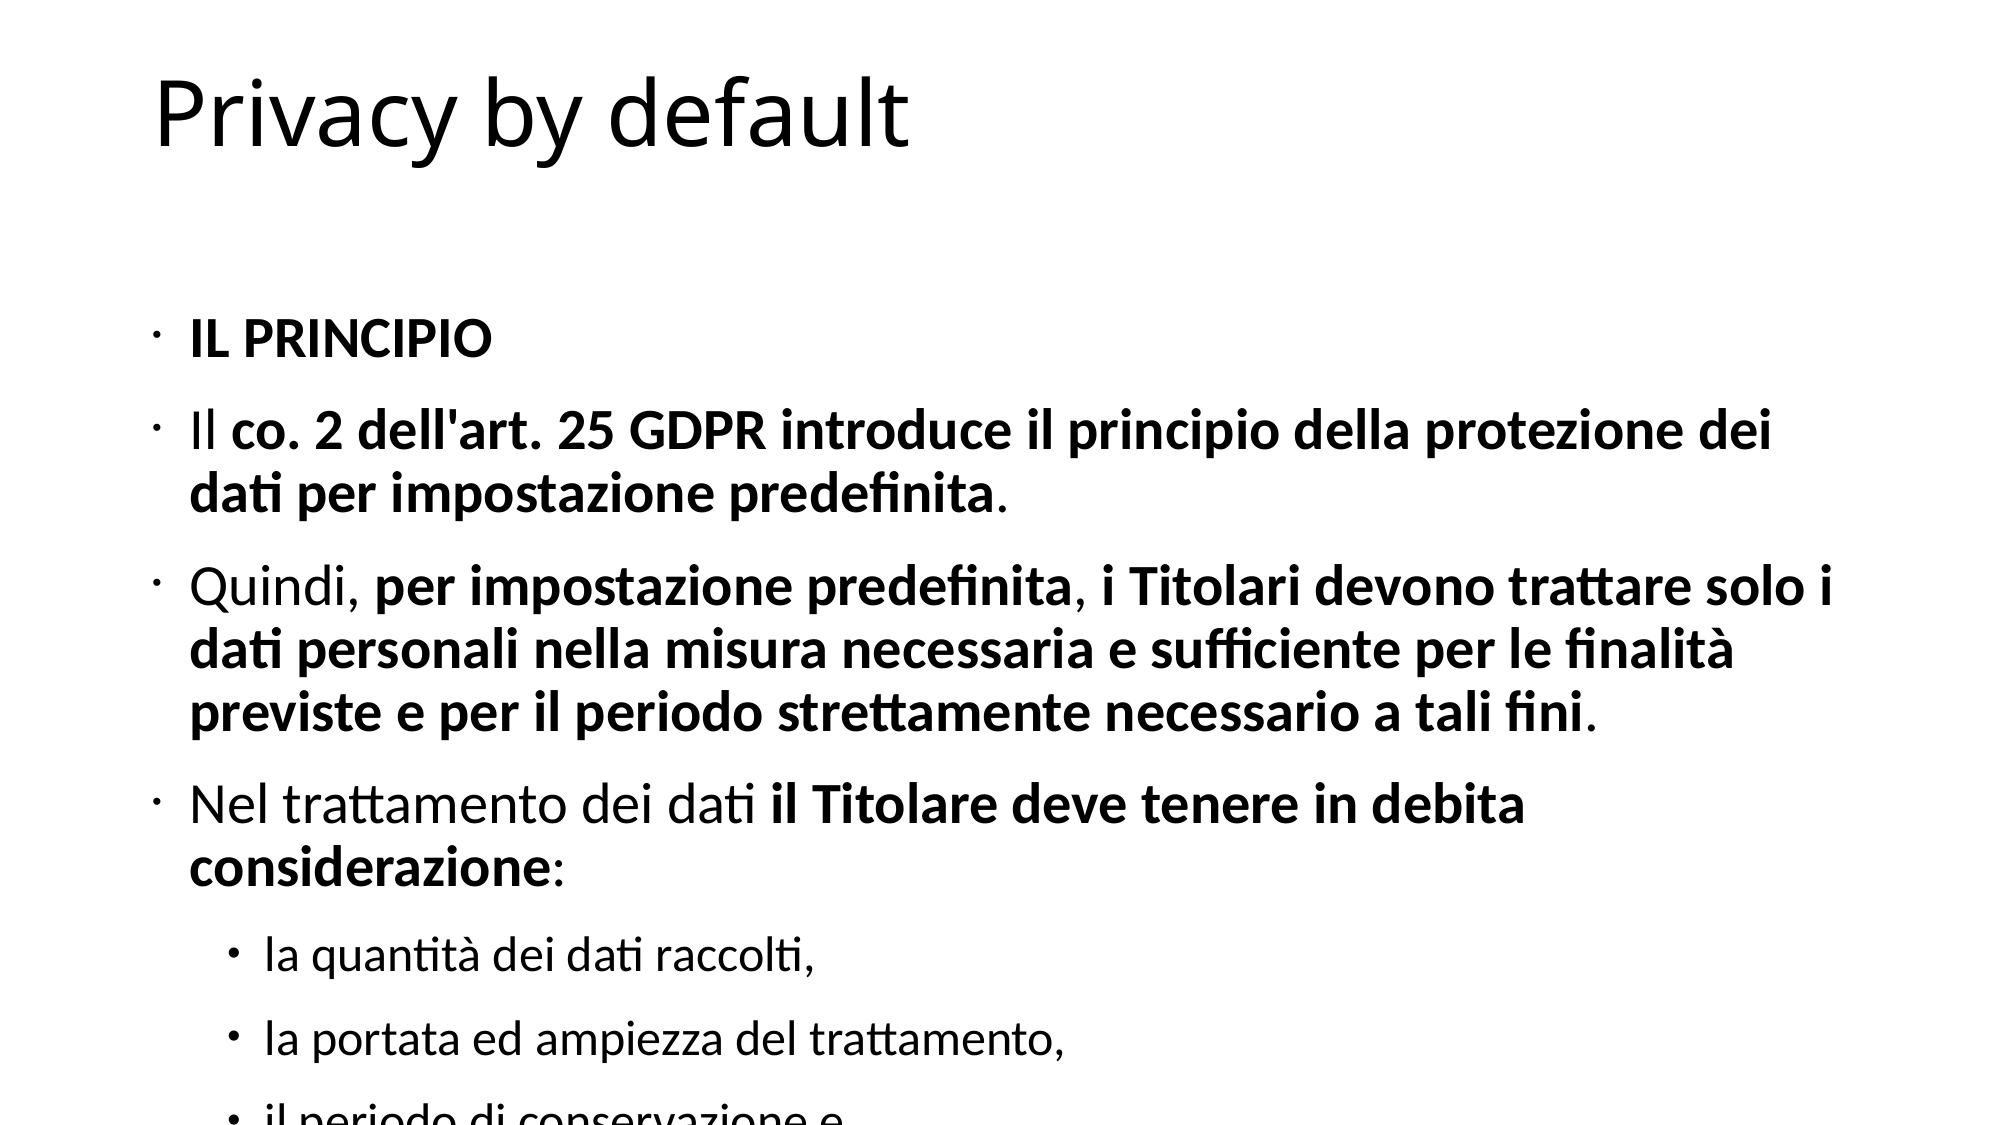

# Privacy by default
IL PRINCIPIO
Il co. 2 dell'art. 25 GDPR introduce il principio della protezione dei dati per impostazione predefinita.
Quindi, per impostazione predefinita, i Titolari devono trattare solo i dati personali nella misura necessaria e sufficiente per le finalità previste e per il periodo strettamente necessario a tali fini.
Nel trattamento dei dati il Titolare deve tenere in debita considerazione:
la quantità dei dati raccolti,
la portata ed ampiezza del trattamento,
il periodo di conservazione e
l'accessibilità dei dati.
Ogni operazione che comporti il trattamento di dati personali deve essere (prima impostata e poi) eseguita di default nel modo meno invasivo possibile per la privacy degli interessati.